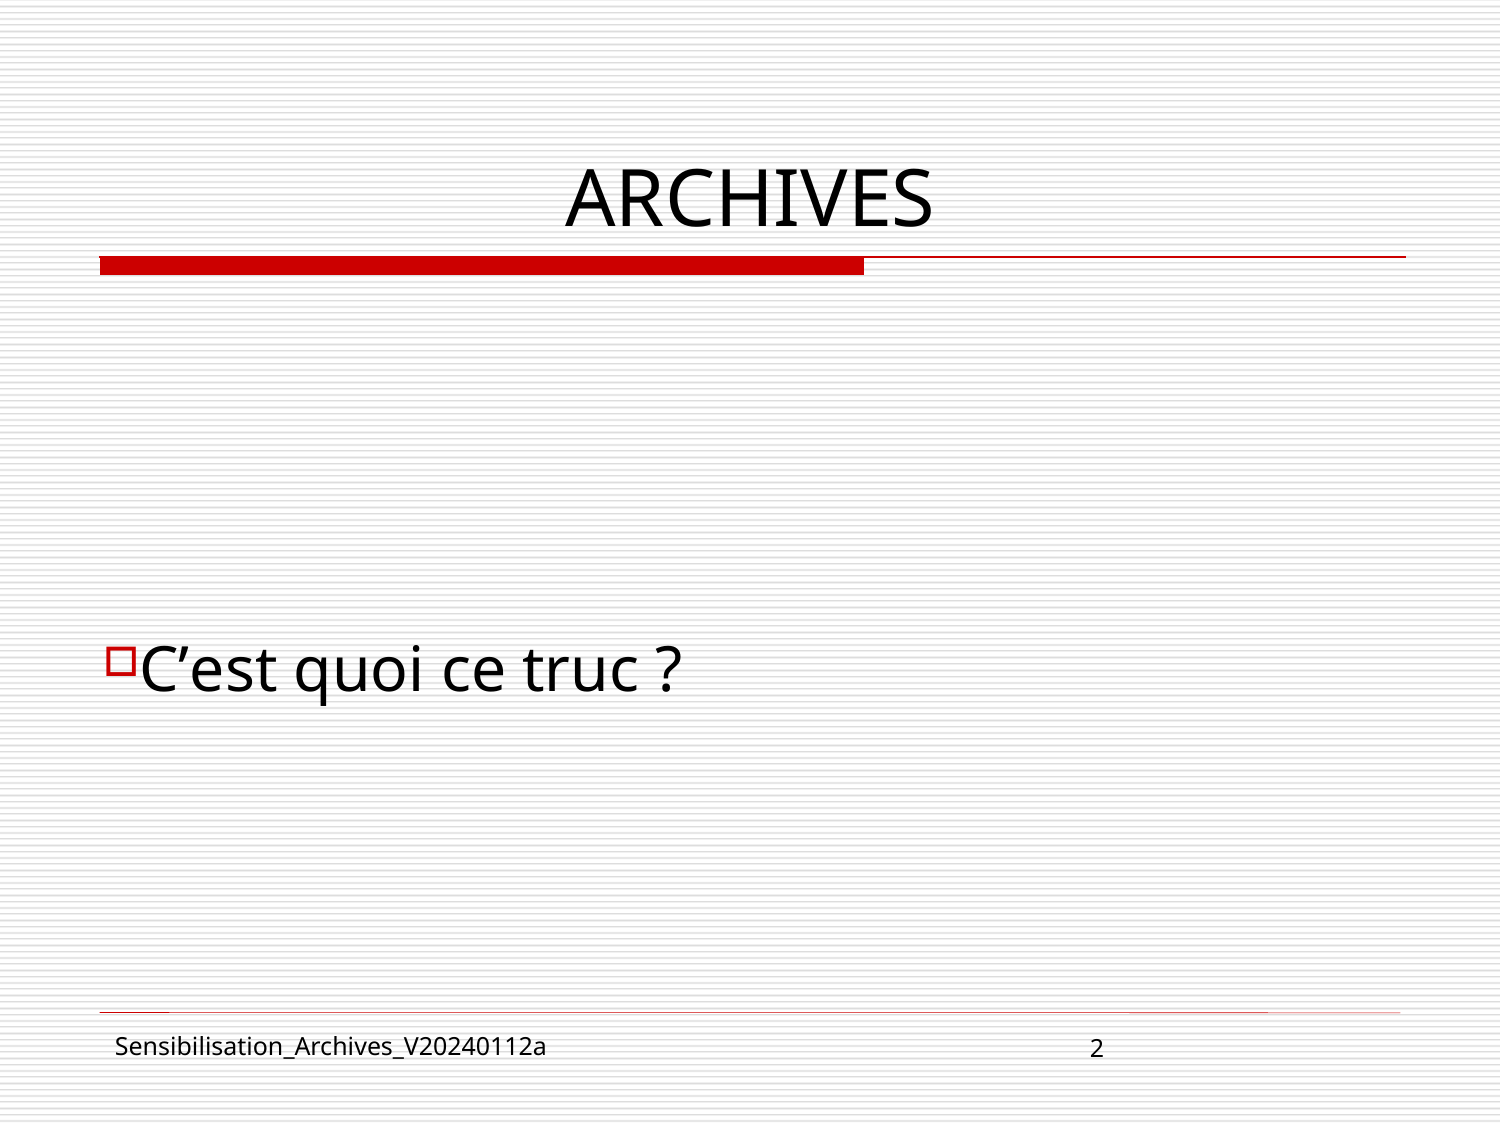

# ARCHIVES
C’est quoi ce truc ?
Sensibilisation_Archives_V20240112a